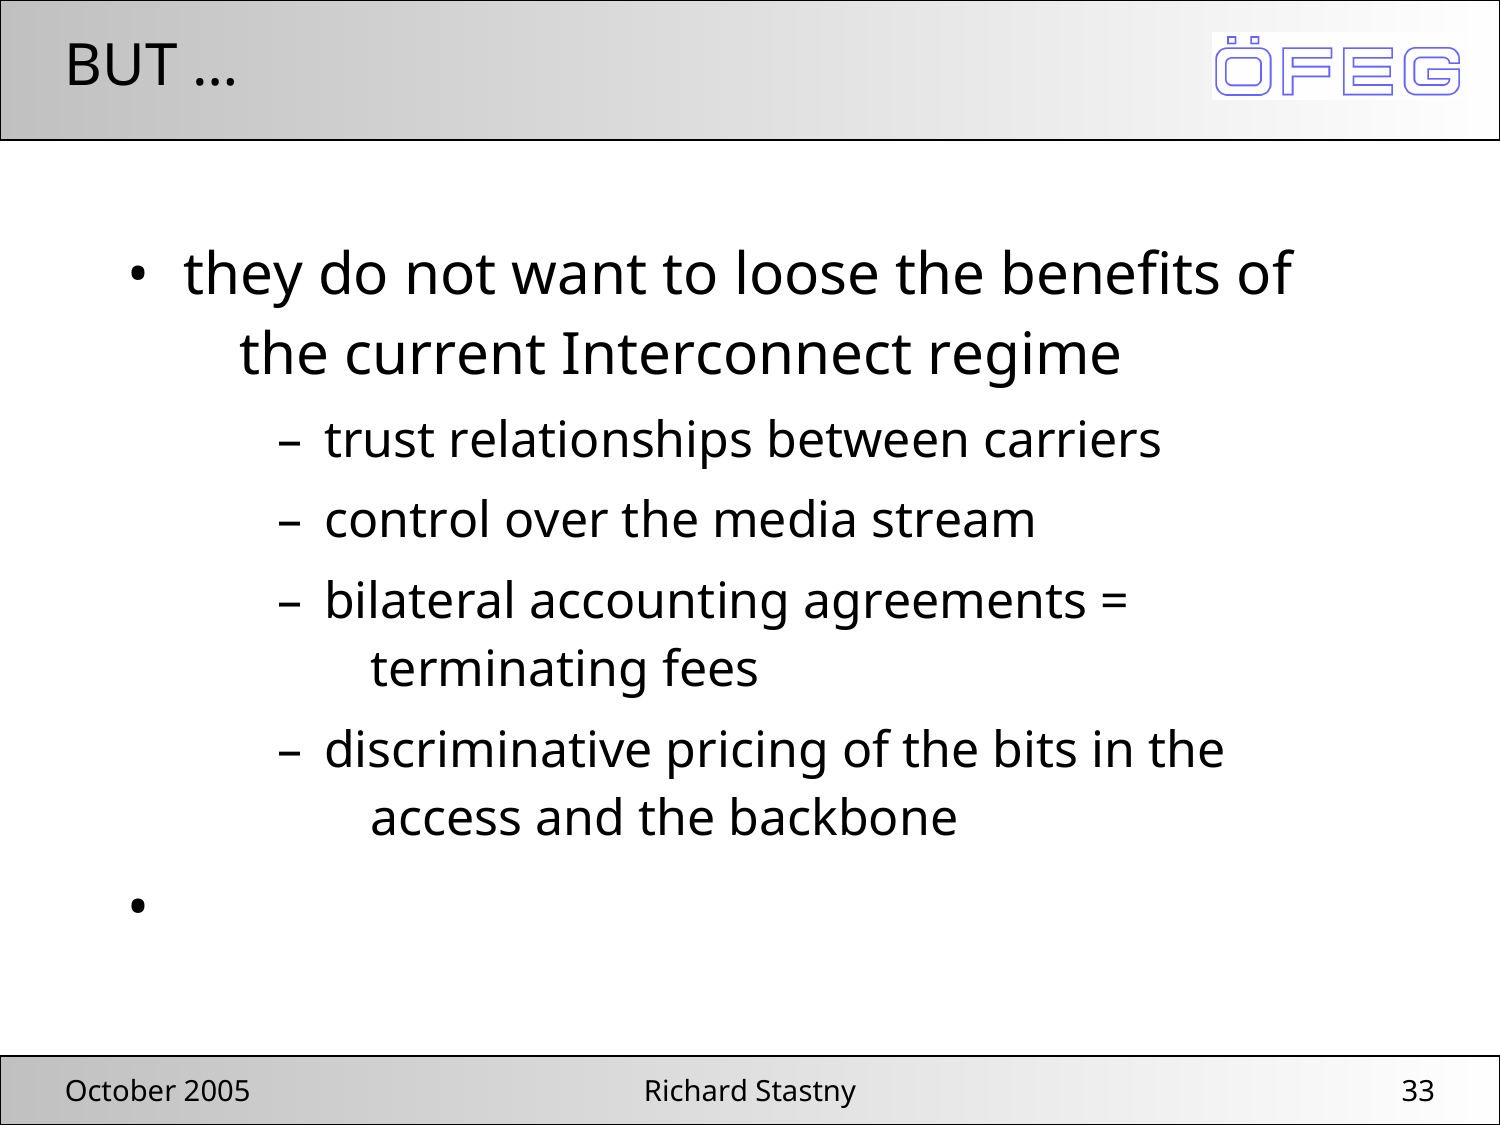

# BUT …
they do not want to loose the benefits of the current Interconnect regime
trust relationships between carriers
control over the media stream
bilateral accounting agreements = terminating fees
discriminative pricing of the bits in the access and the backbone
October 2005
Richard Stastny
33